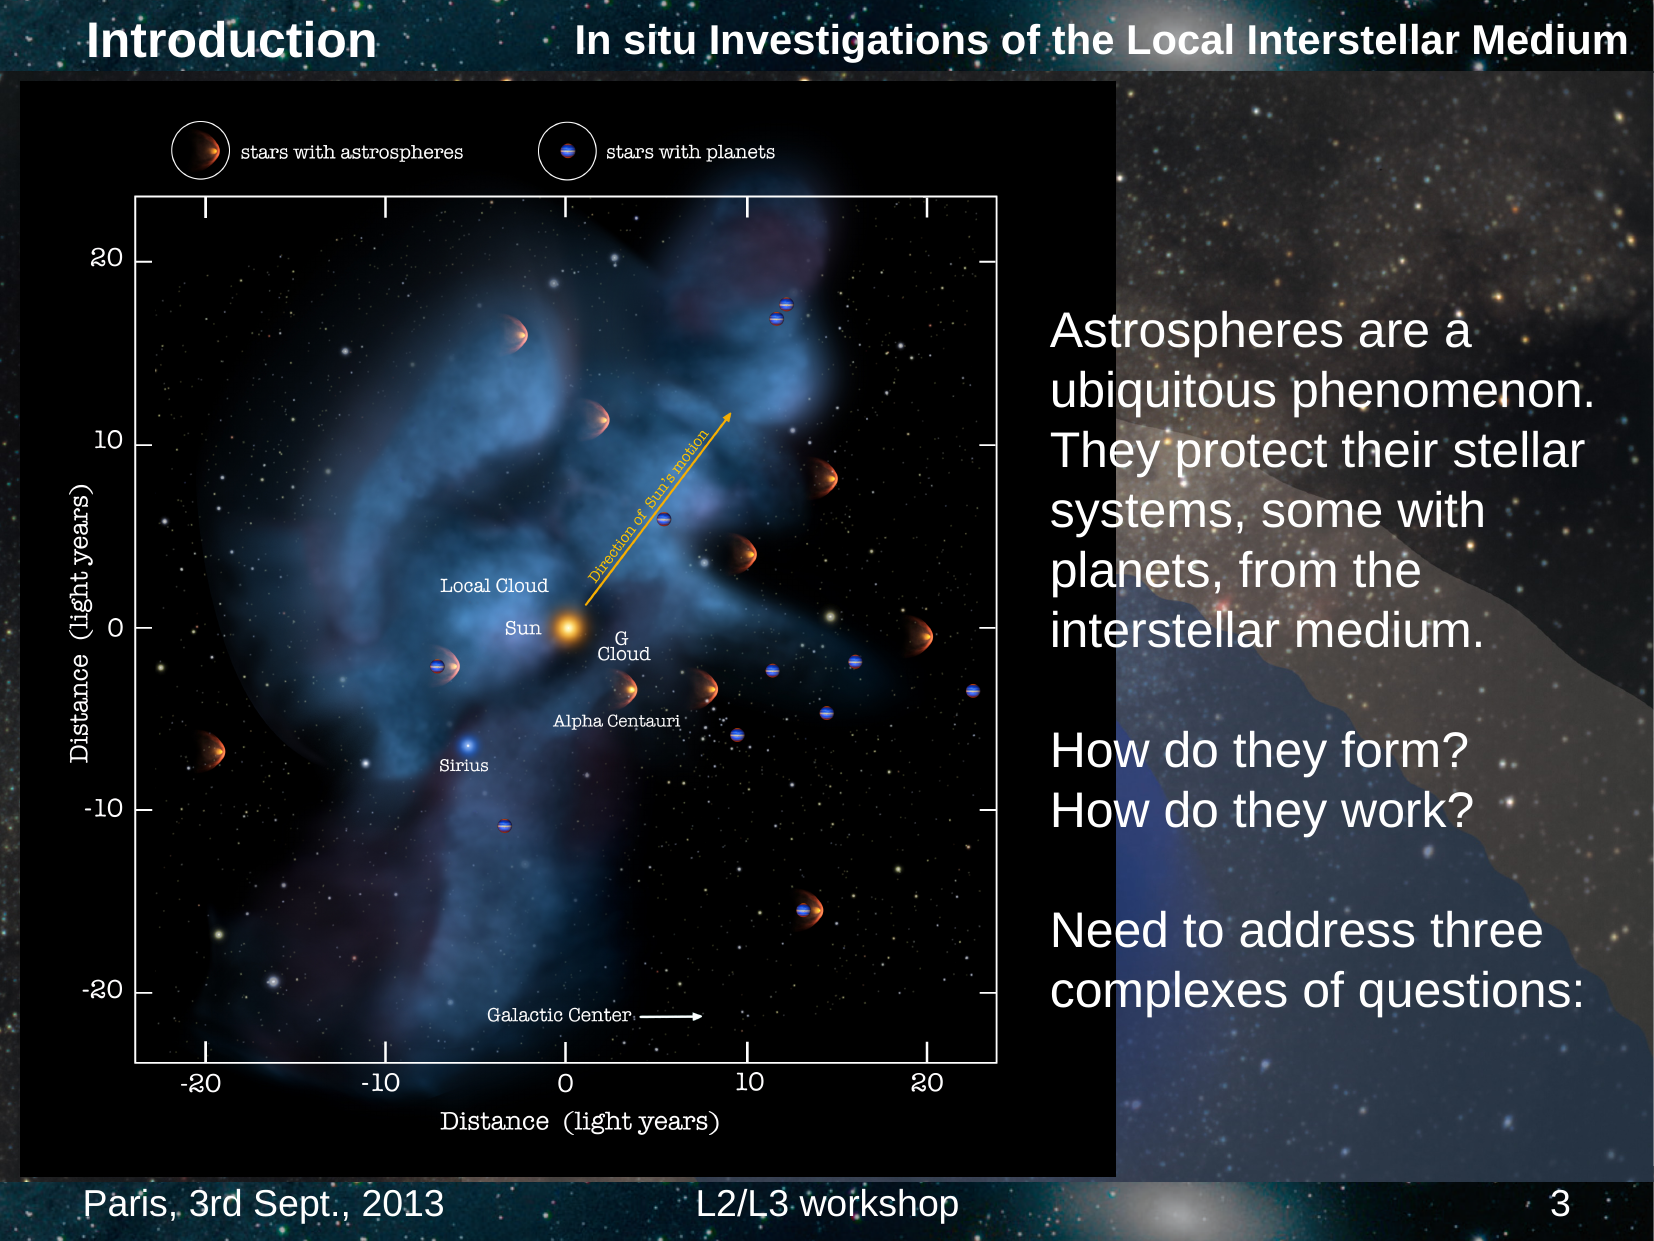

Introduction
Astrospheres are a ubiquitous phenomenon. They protect their stellar systems, some with planets, from the interstellar medium.
How do they form?
How do they work?
Need to address three complexes of questions: